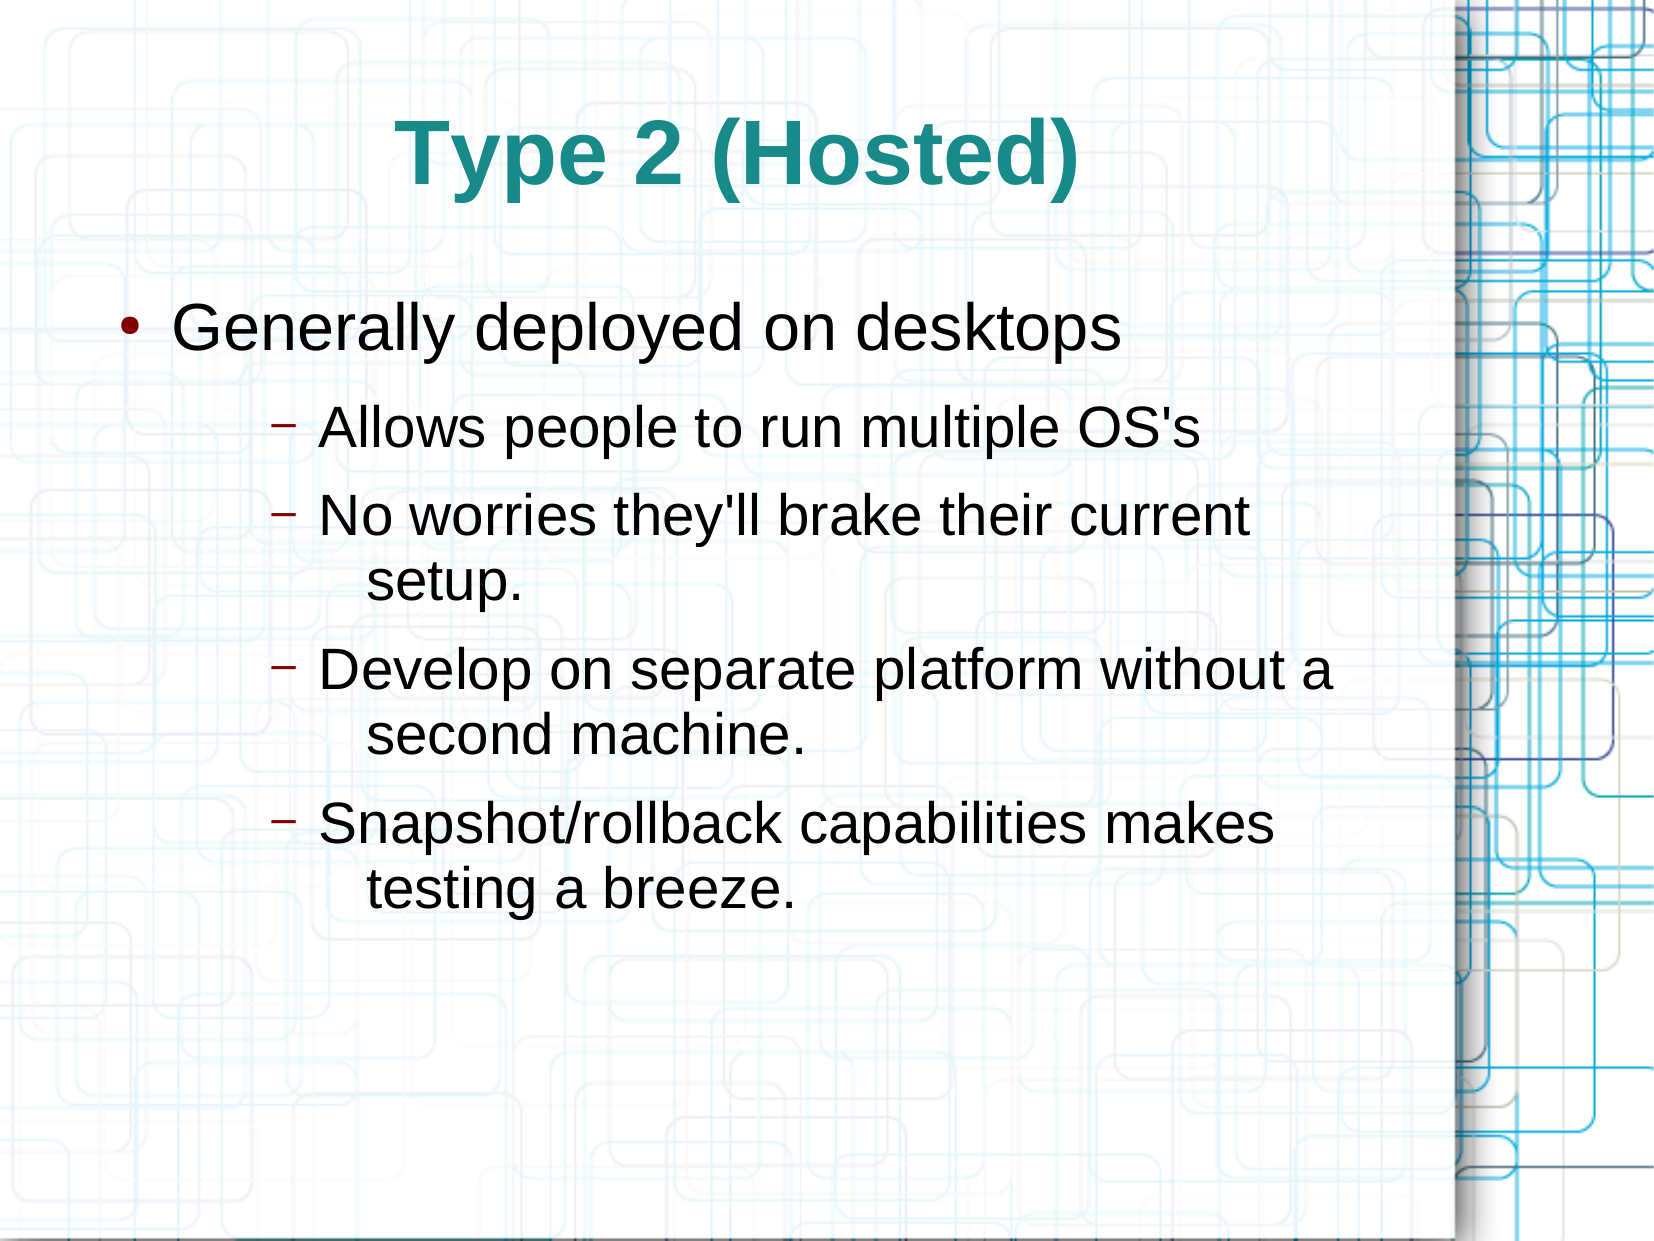

# Type 2 (Hosted)
Generally deployed on desktops
Allows people to run multiple OS's
No worries they'll brake their current setup.
Develop on separate platform without a second machine.
Snapshot/rollback capabilities makes testing a breeze.